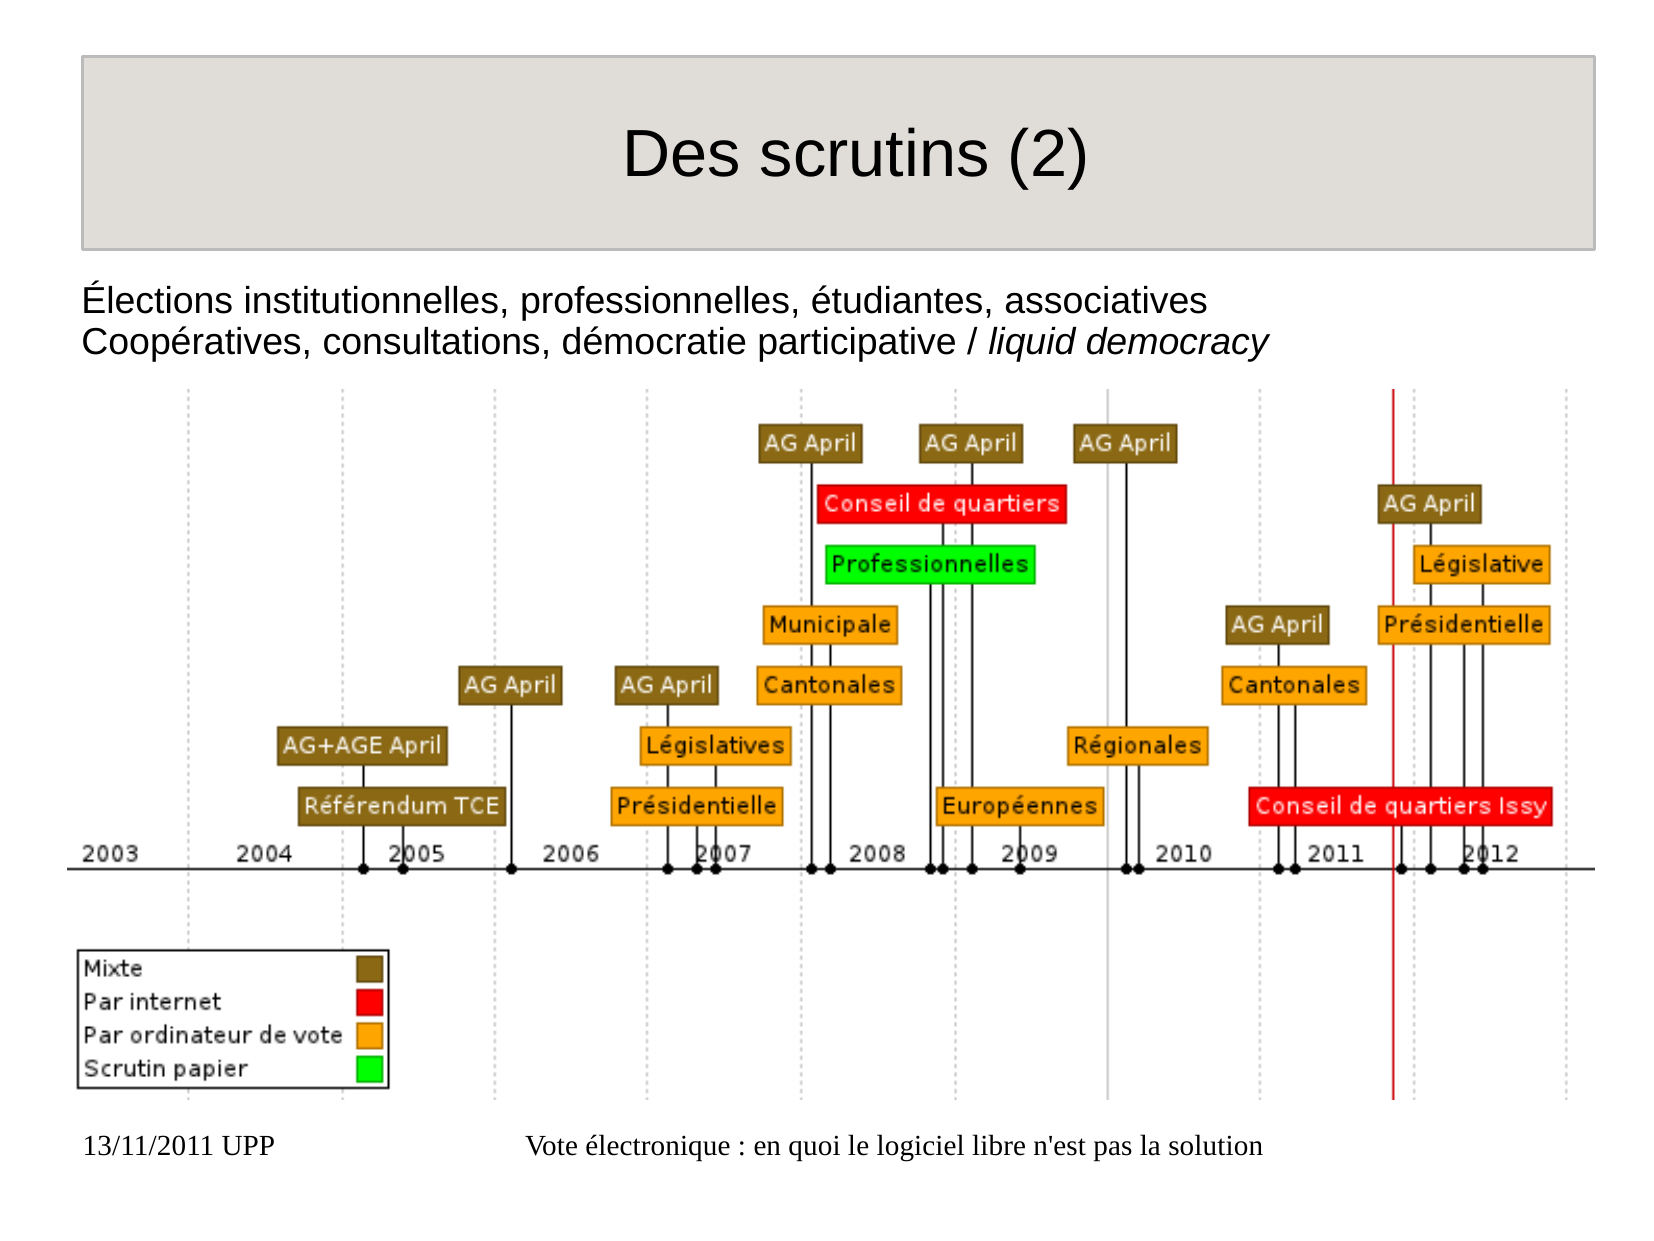

# Des scrutins (2)
Élections institutionnelles, professionnelles, étudiantes, associatives
Coopératives, consultations, démocratie participative / liquid democracy